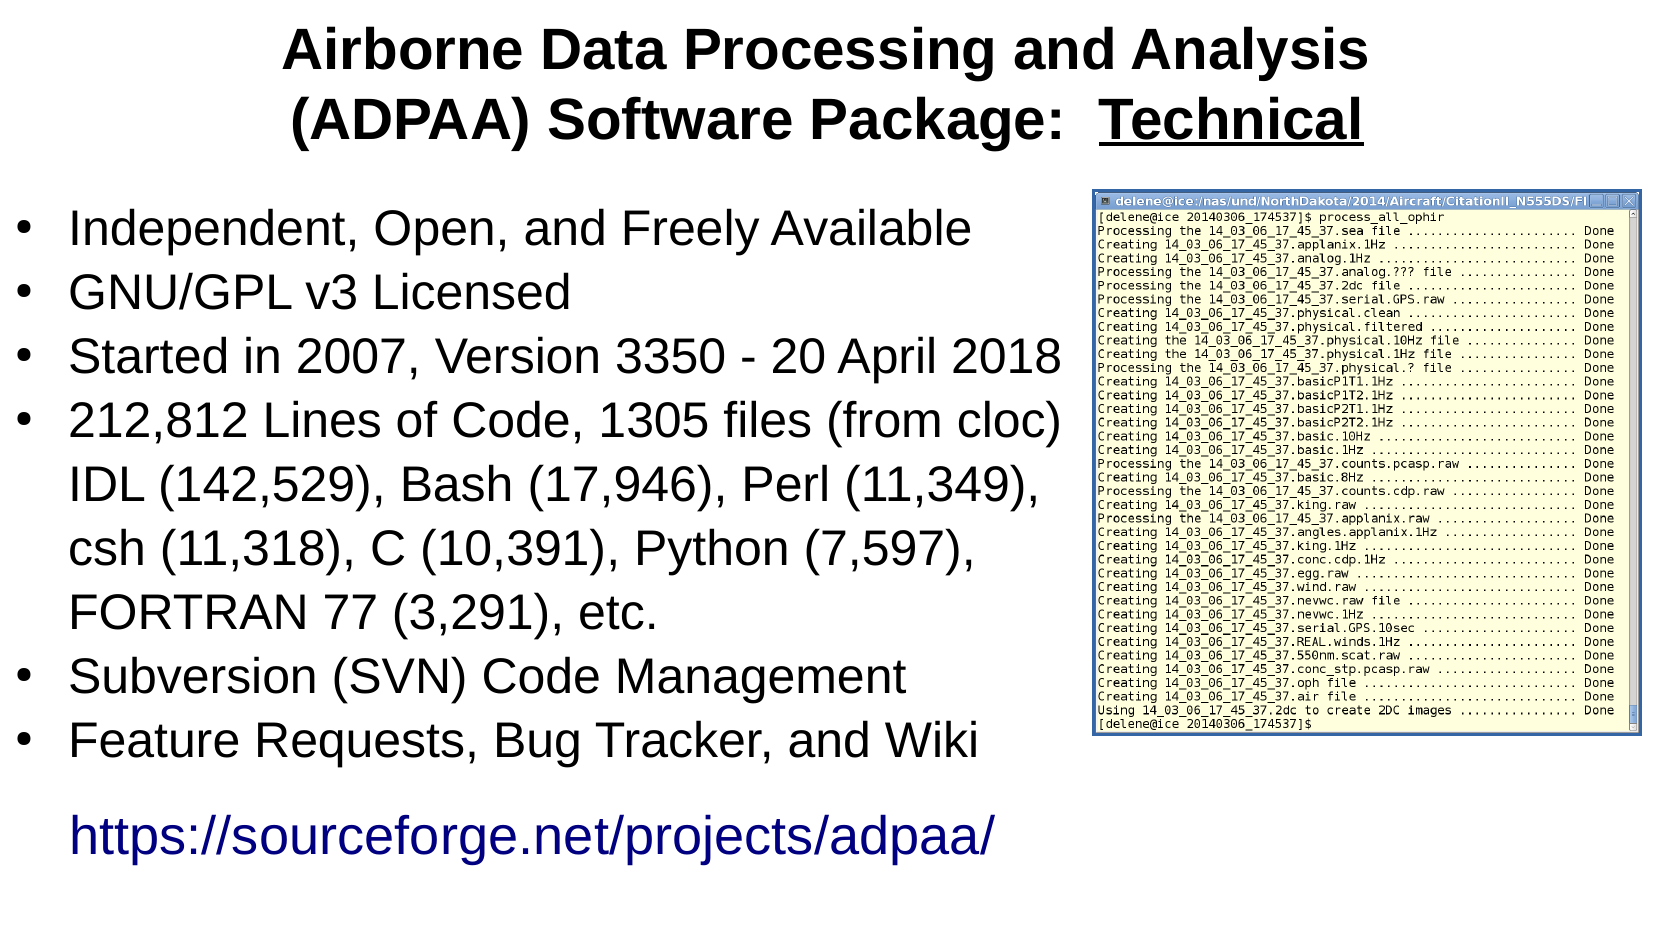

Airborne Data Processing and Analysis
(ADPAA) Software Package: Technical
# Independent, Open, and Freely Available
GNU/GPL v3 Licensed
Started in 2007, Version 3350 - 20 April 2018
212,812 Lines of Code, 1305 files (from cloc)
IDL (142,529), Bash (17,946), Perl (11,349), csh (11,318), C (10,391), Python (7,597), FORTRAN 77 (3,291), etc.
Subversion (SVN) Code Management
Feature Requests, Bug Tracker, and Wiki
https://sourceforge.net/projects/adpaa/